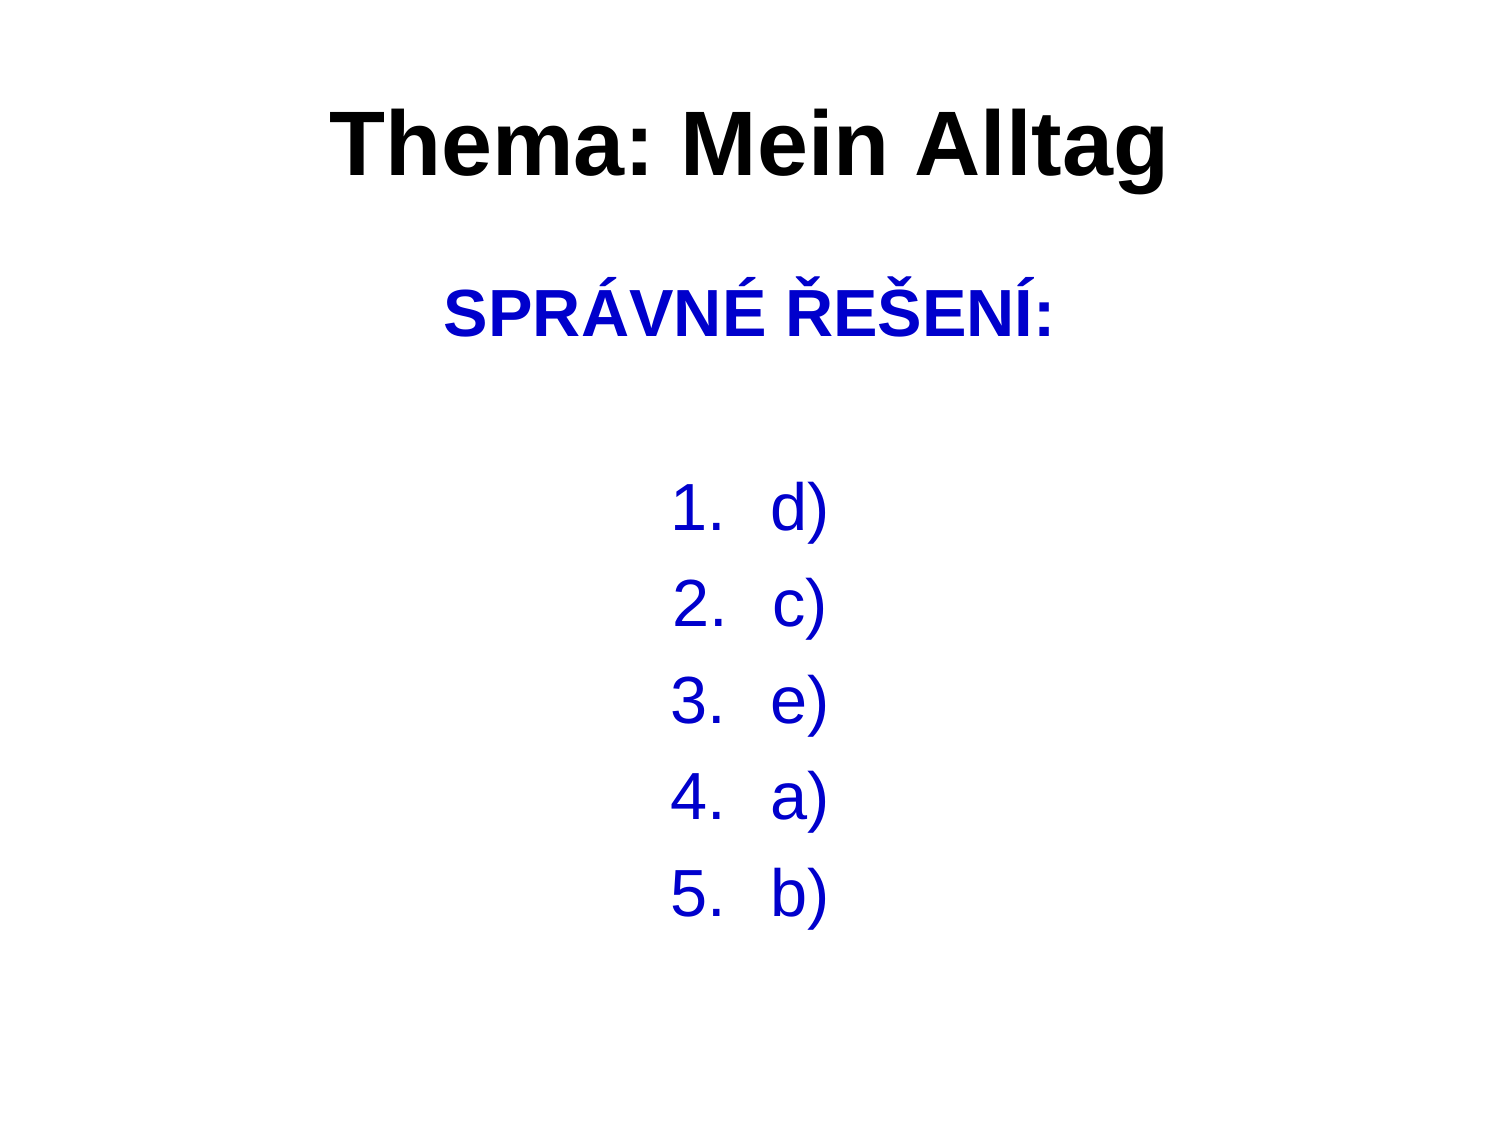

# Thema: Mein Alltag
SPRÁVNÉ ŘEŠENÍ:
d)
c)
e)
a)
b)